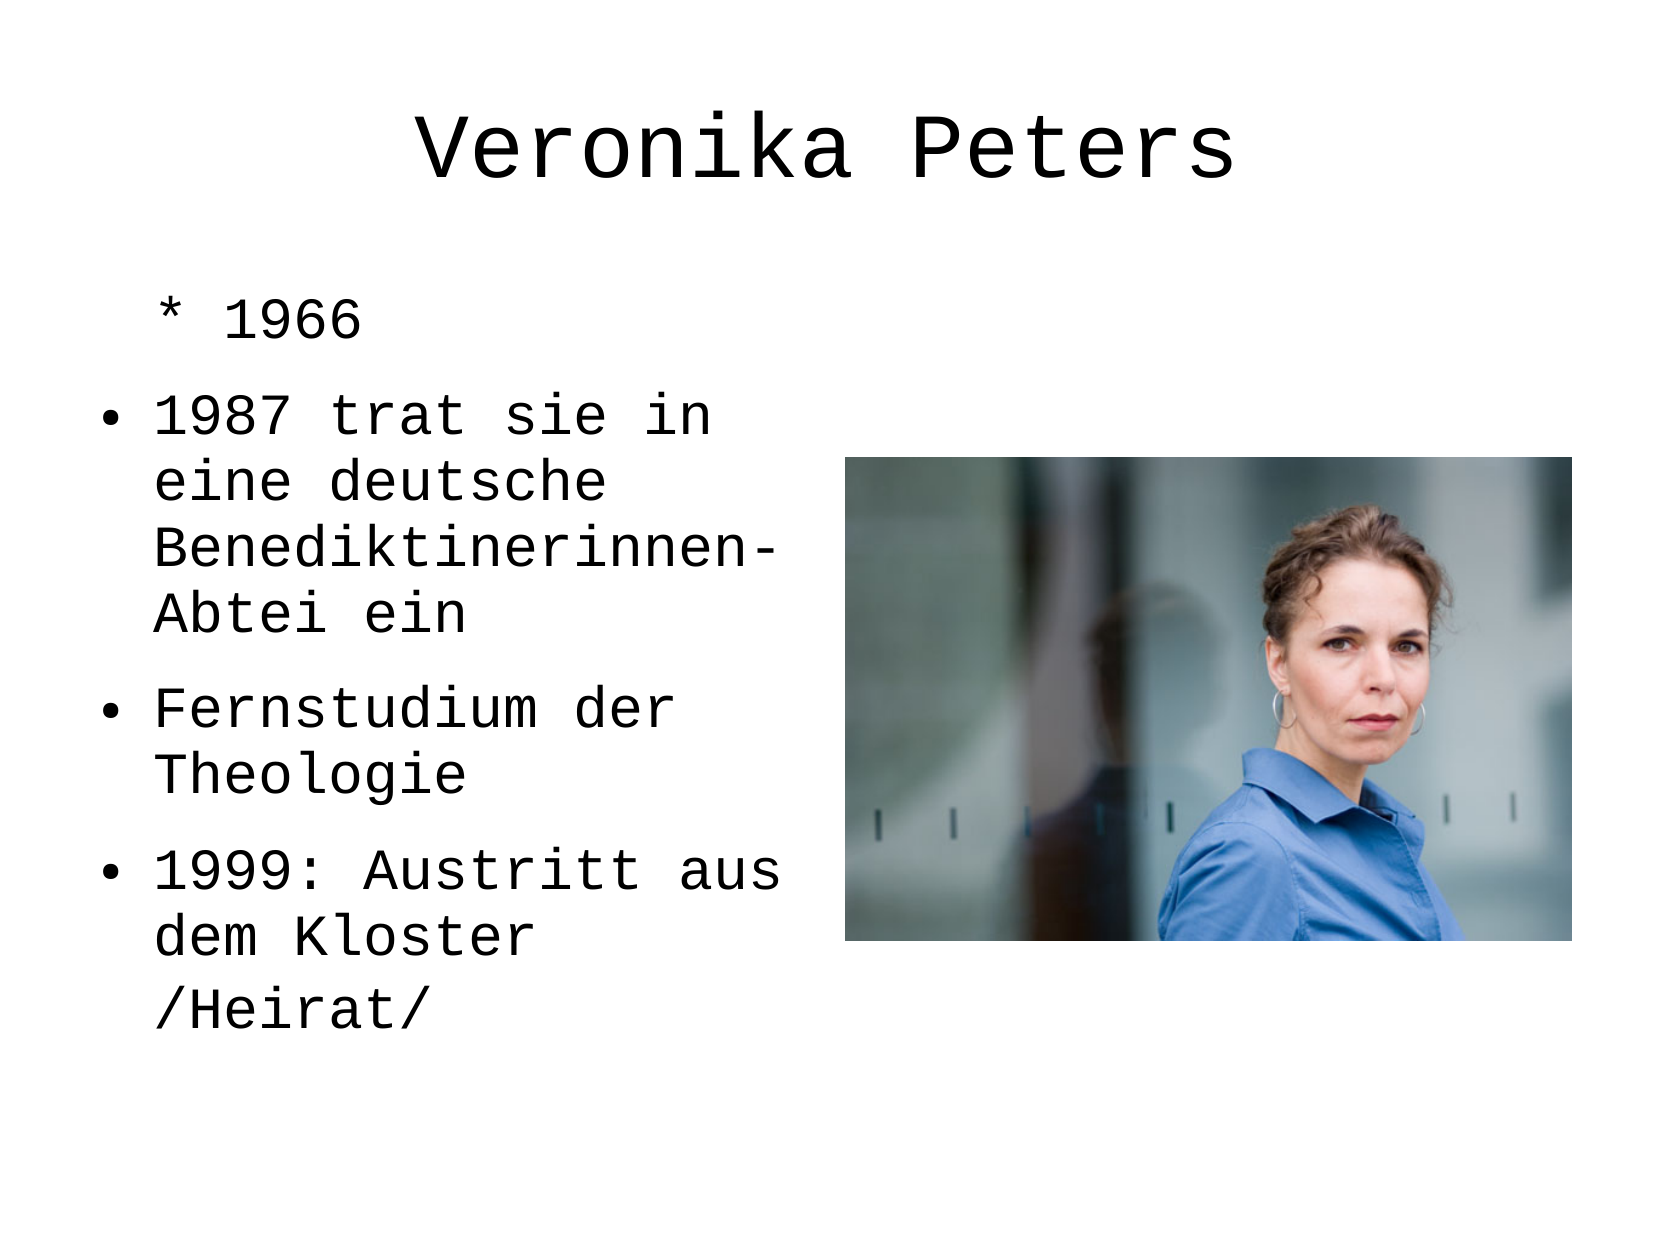

# Veronika Peters
* 1966
1987 trat sie in eine deutsche Benediktinerinnen-Abtei ein
Fernstudium der Theologie
1999: Austritt aus dem Kloster /Heirat/